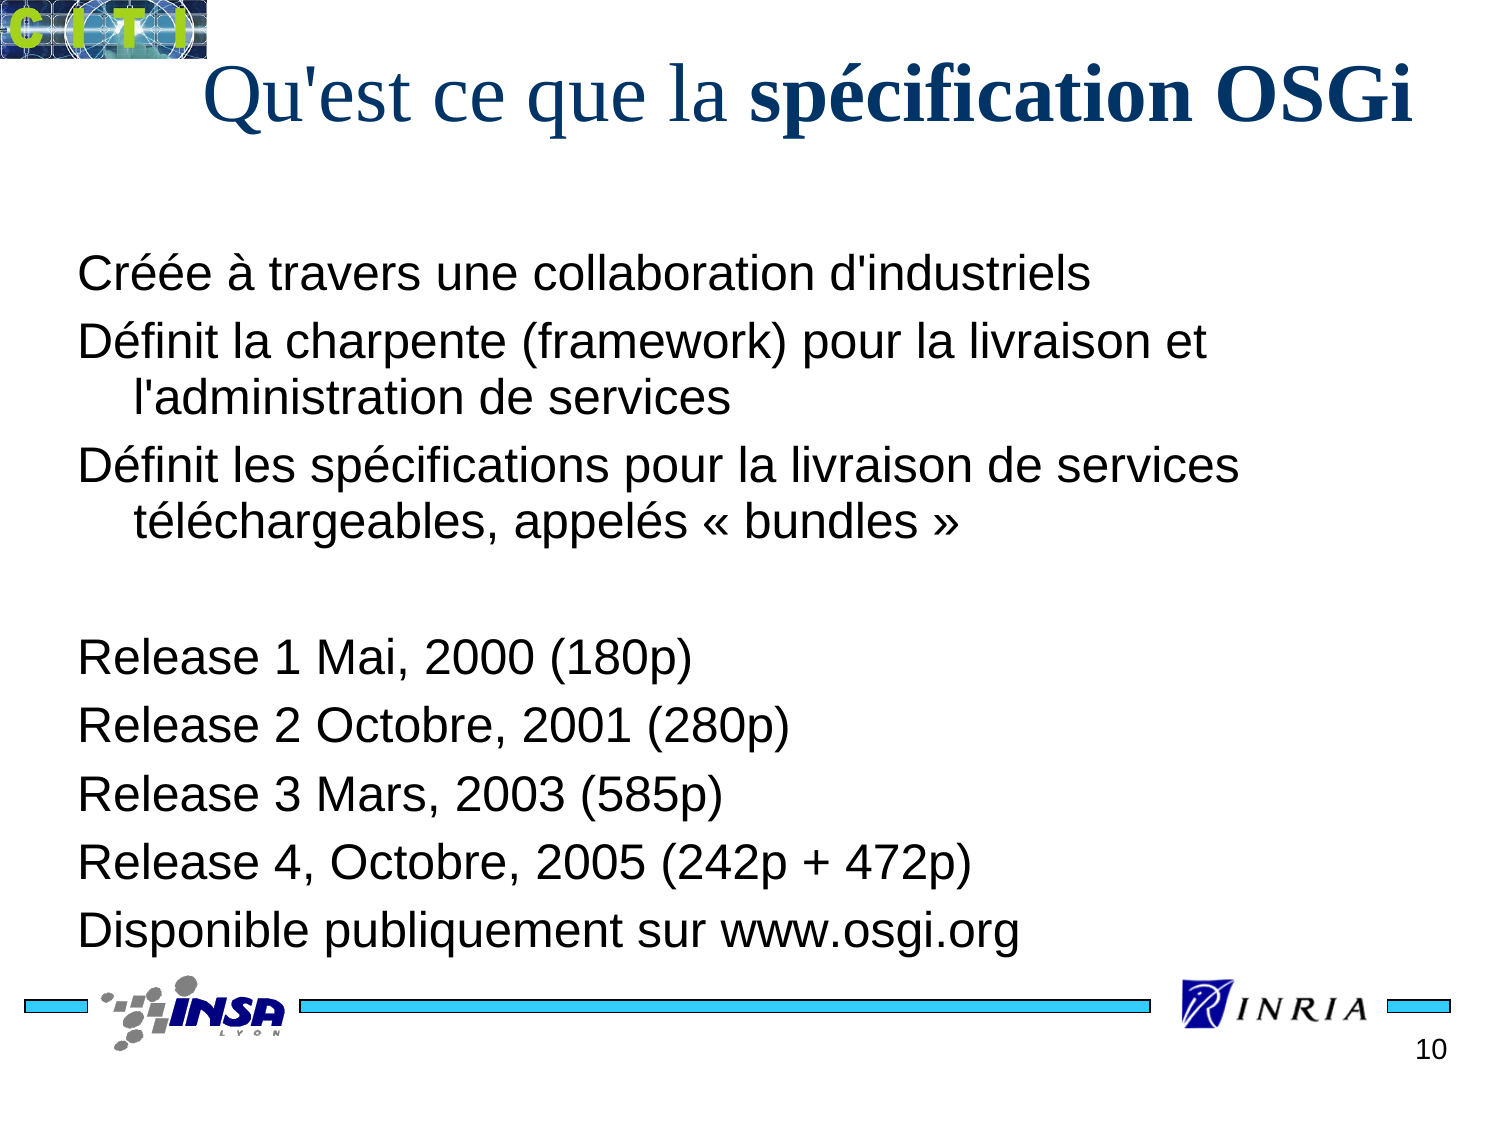

# Qu'est ce que la spécification OSGi
Créée à travers une collaboration d'industriels
Définit la charpente (framework) pour la livraison et l'administration de services
Définit les spécifications pour la livraison de services téléchargeables, appelés « bundles »
Release 1 Mai, 2000 (180p)
Release 2 Octobre, 2001 (280p)
Release 3 Mars, 2003 (585p)
Release 4, Octobre, 2005 (242p + 472p)
Disponible publiquement sur www.osgi.org
10